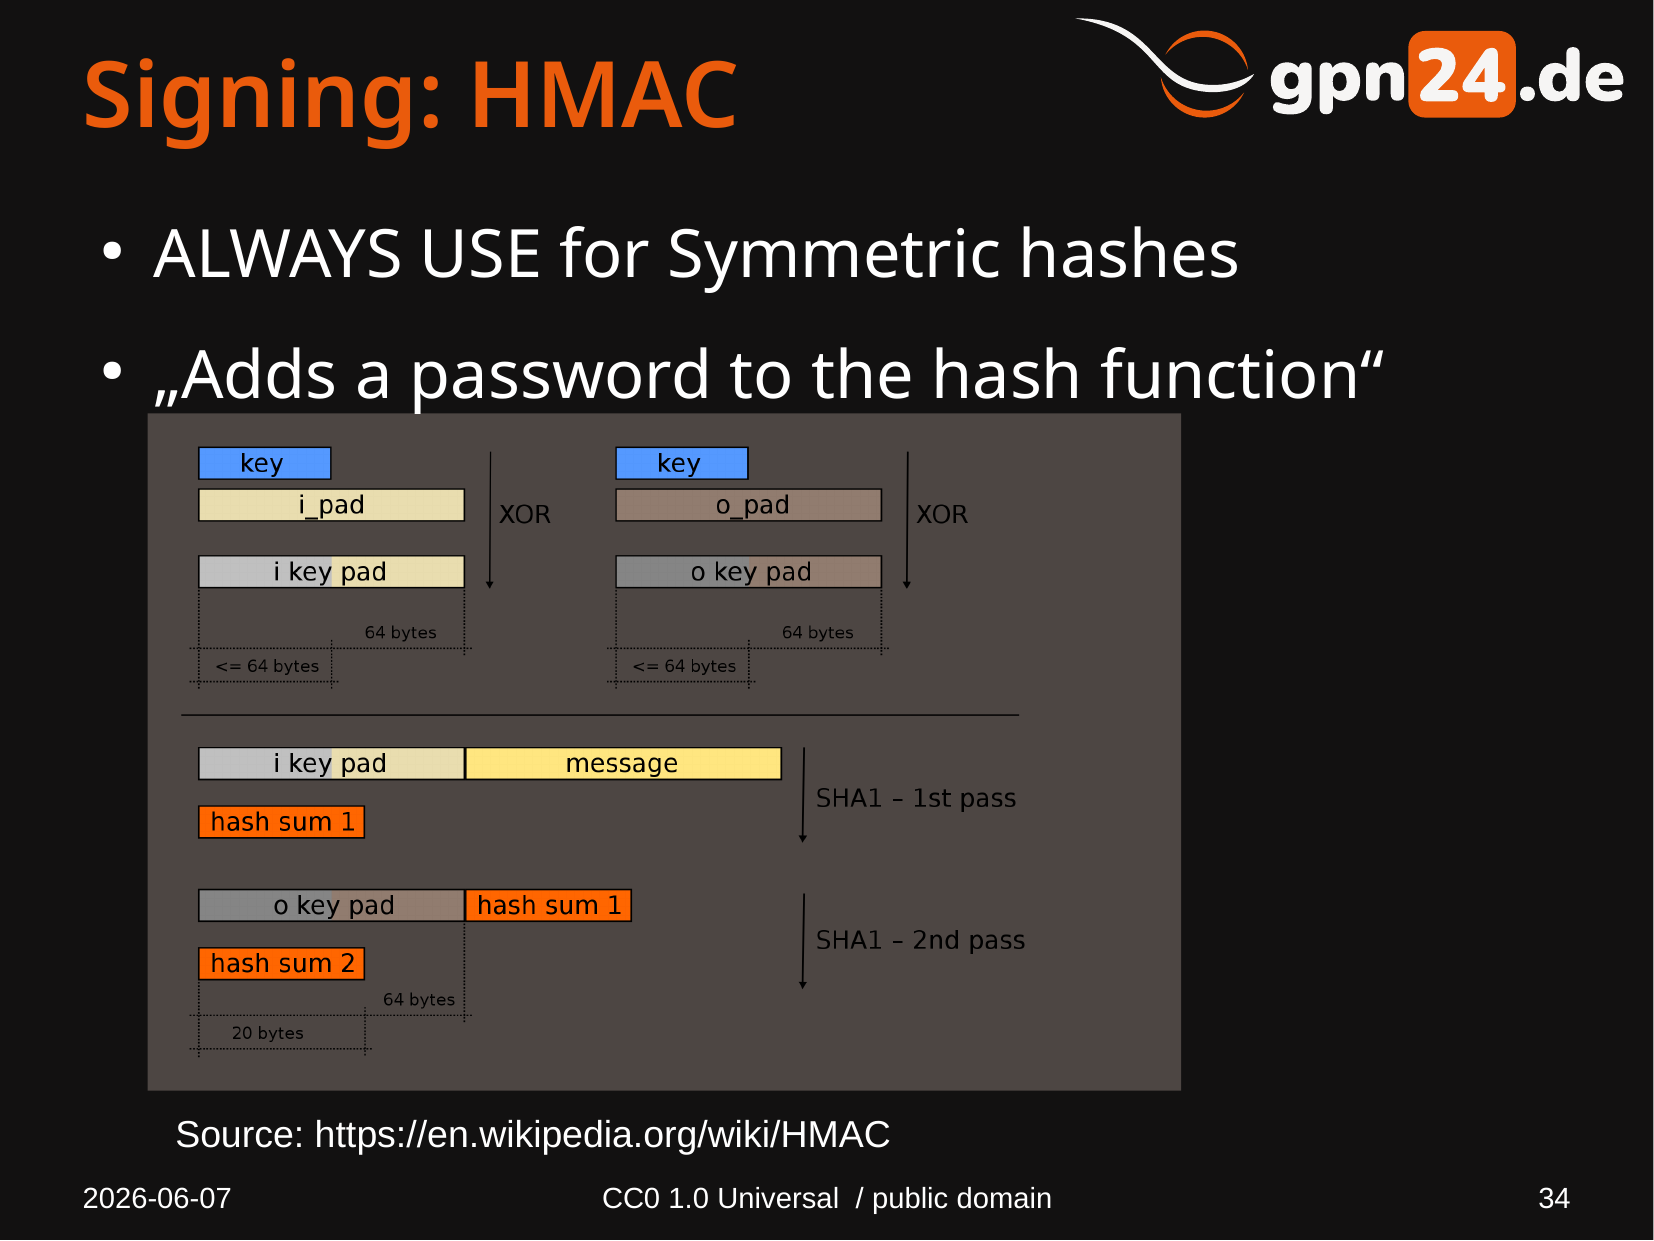

# Signing: HMAC
ALWAYS USE for Symmetric hashes
„Adds a password to the hash function“
Source: https://en.wikipedia.org/wiki/HMAC
2026-06-07
CC0 1.0 Universal / public domain
34